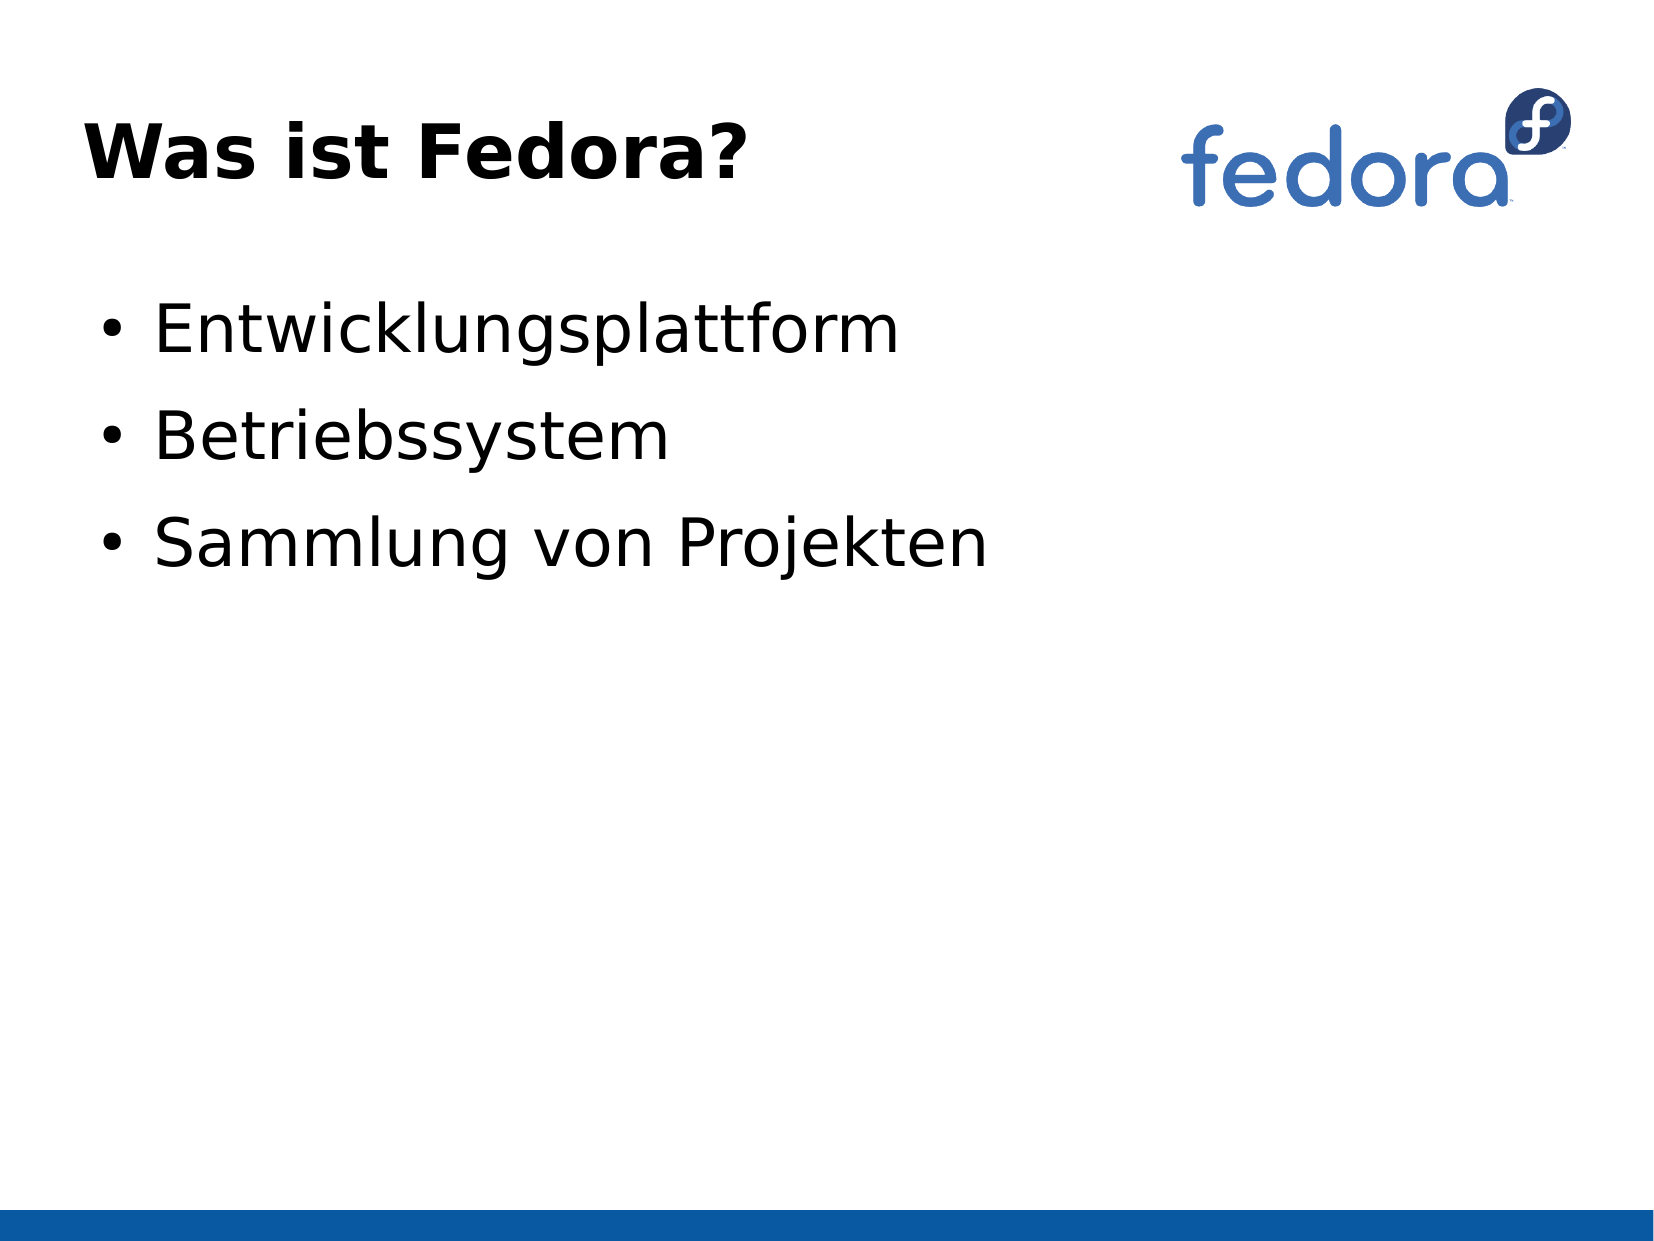

# Was ist Fedora?
Entwicklungsplattform
Betriebssystem
Sammlung von Projekten